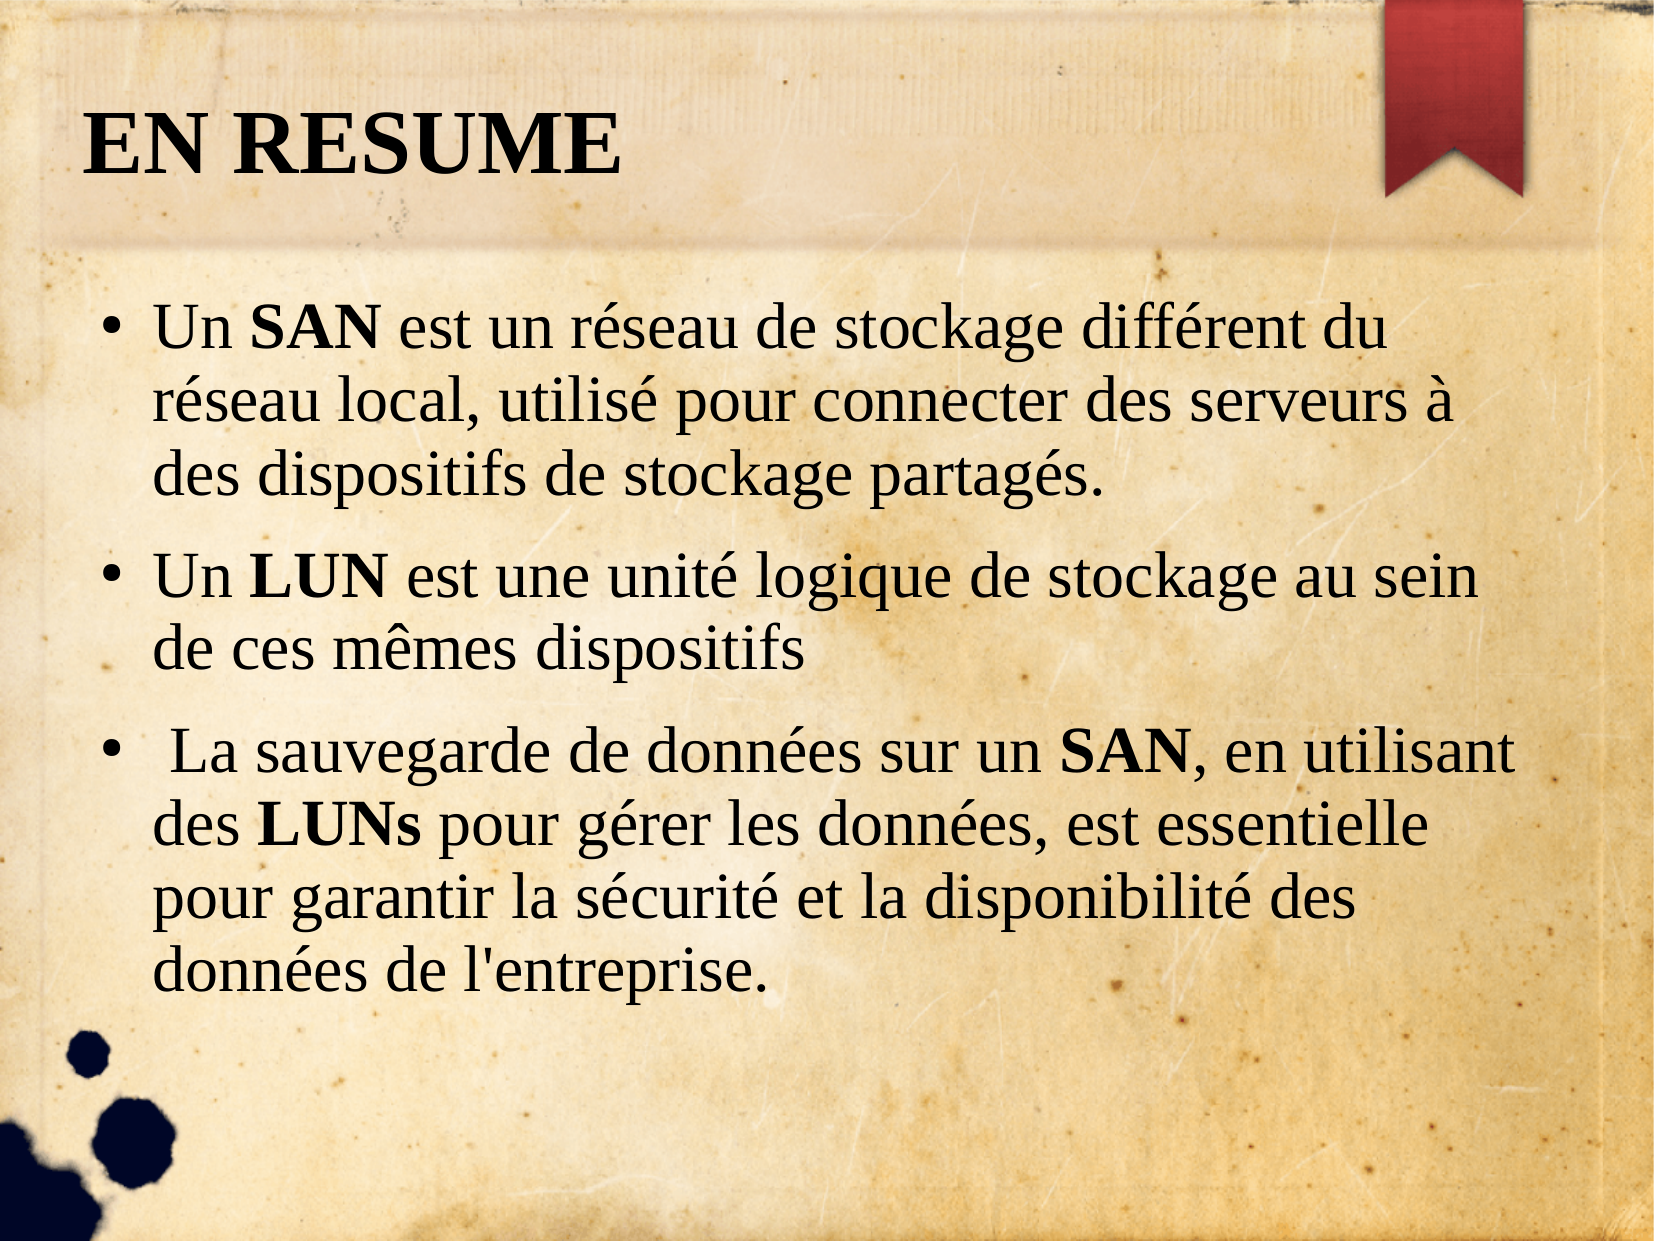

# EN RESUME
Un SAN est un réseau de stockage différent du réseau local, utilisé pour connecter des serveurs à des dispositifs de stockage partagés.
Un LUN est une unité logique de stockage au sein de ces mêmes dispositifs
 La sauvegarde de données sur un SAN, en utilisant des LUNs pour gérer les données, est essentielle pour garantir la sécurité et la disponibilité des données de l'entreprise.